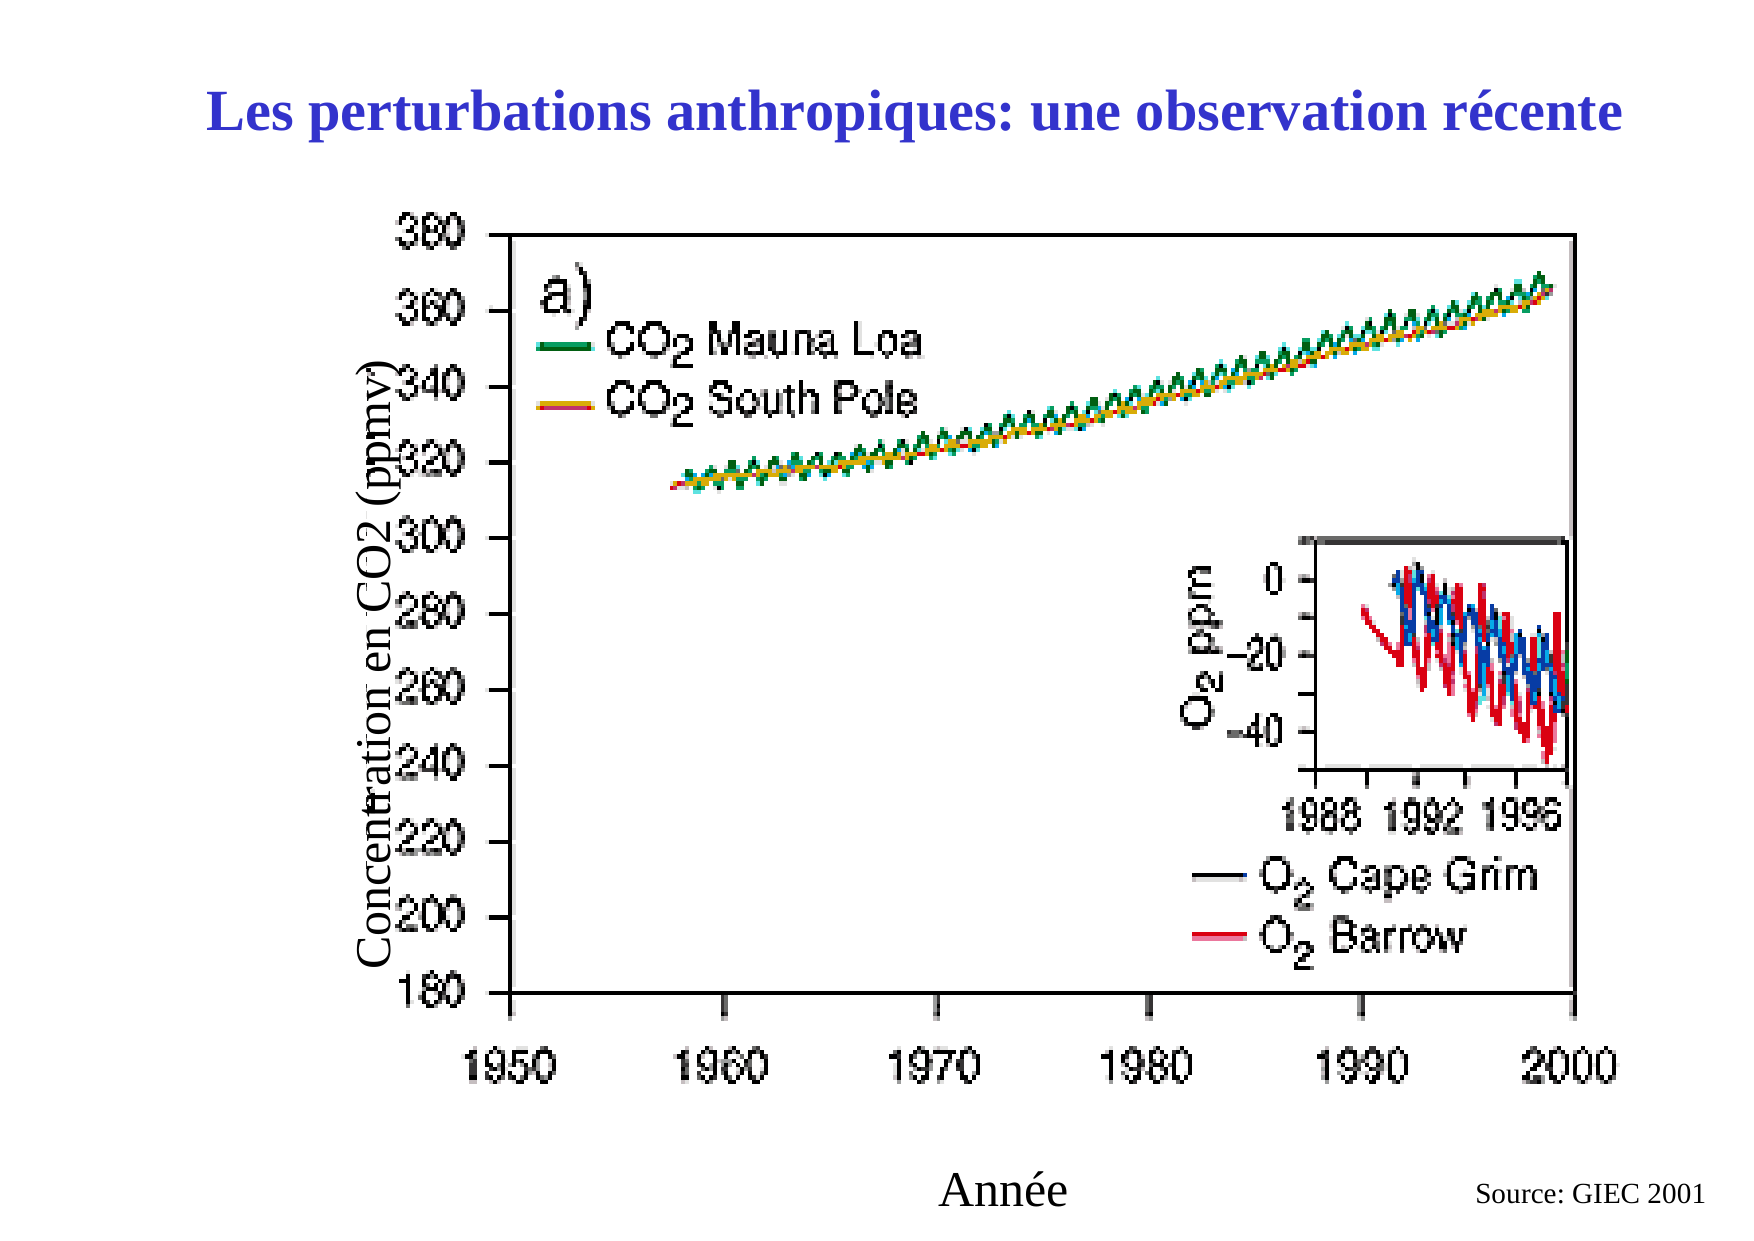

Les perturbations anthropiques: une observation récente
Concentration en CO2 (ppmv)
Année
Source: GIEC 2001